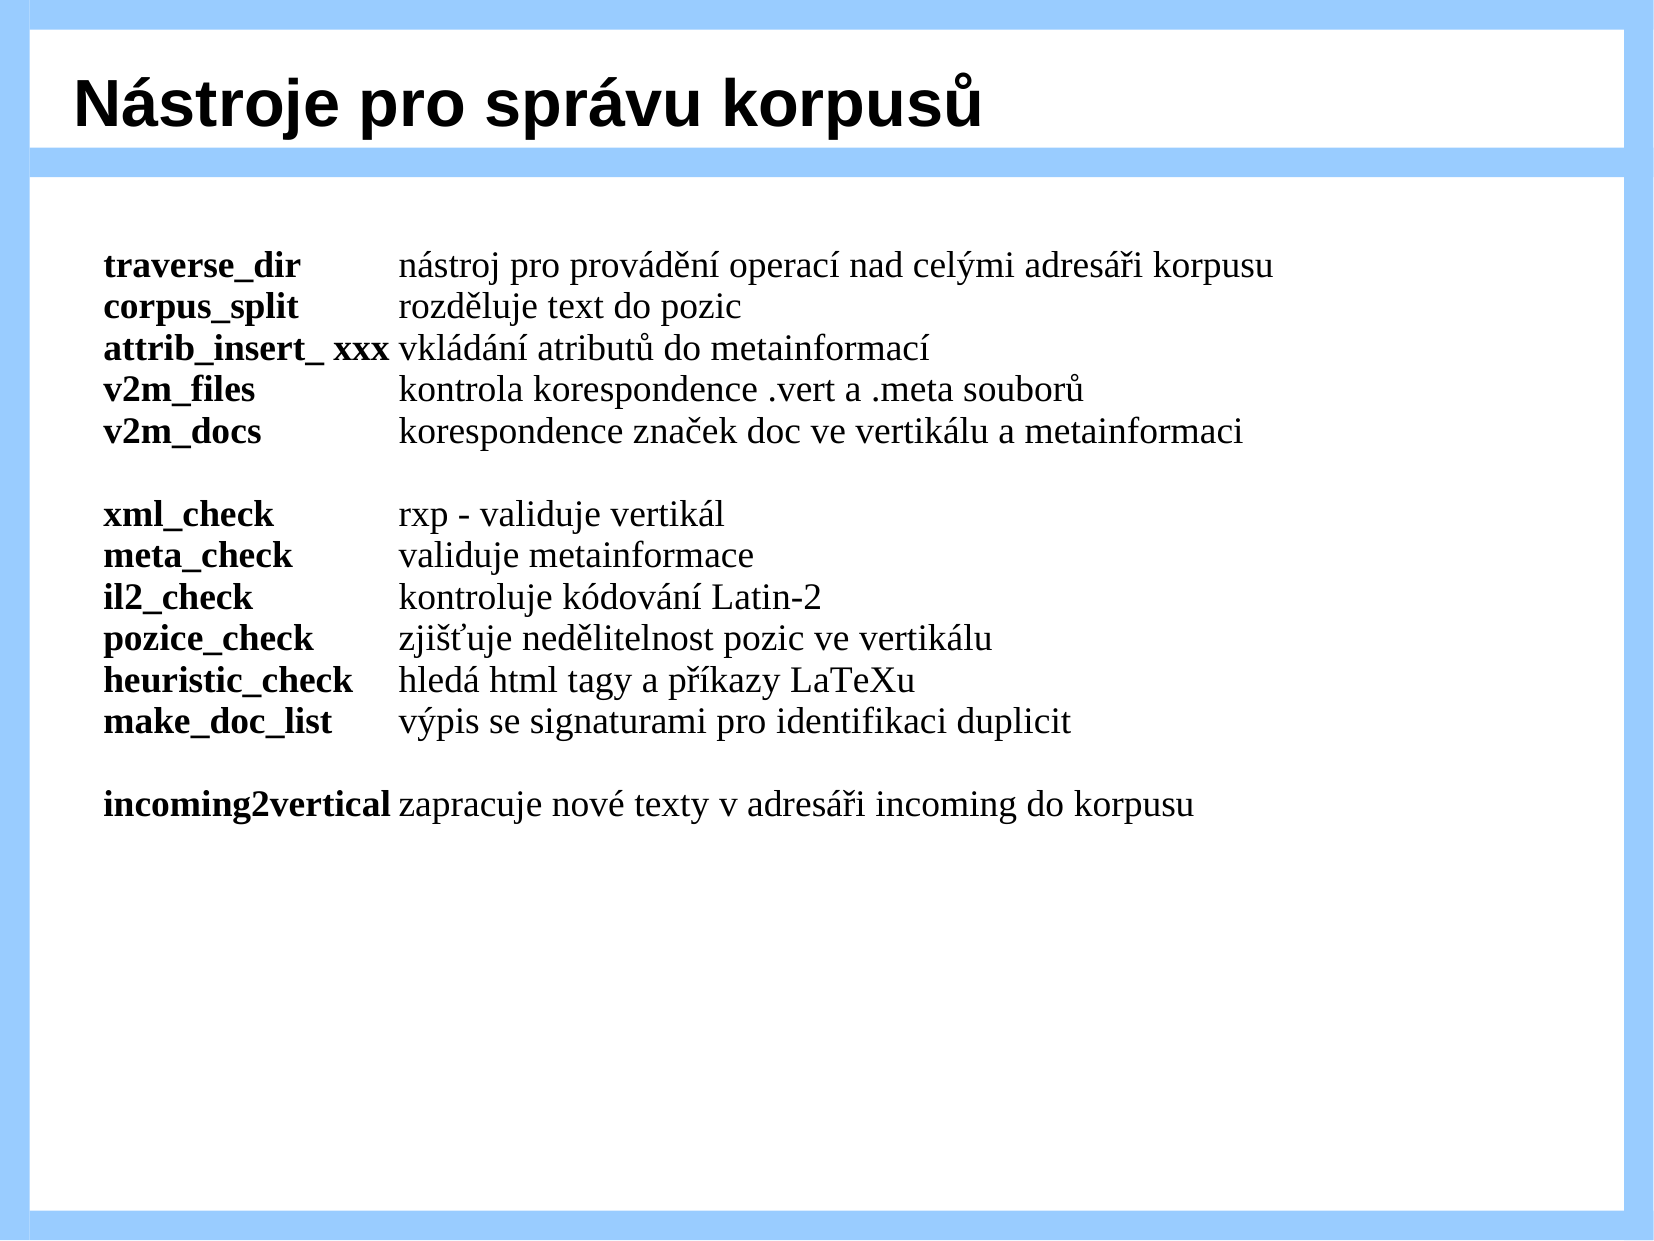

Nástroje pro správu korpusů
traverse_dir		nástroj pro provádění operací nad celými adresáři korpusu
corpus_split		rozděluje text do pozic
attrib_insert_ xxx	vkládání atributů do metainformací
v2m_files		kontrola korespondence .vert a .meta souborů
v2m_docs		korespondence značek doc ve vertikálu a metainformaci
xml_check		rxp - validuje vertikál
meta_check		validuje metainformace
il2_check		kontroluje kódování Latin-2
pozice_check		zjišťuje nedělitelnost pozic ve vertikálu
heuristic_check	hledá html tagy a příkazy LaTeXu
make_doc_list	výpis se signaturami pro identifikaci duplicit
incoming2vertical	zapracuje nové texty v adresáři incoming do korpusu